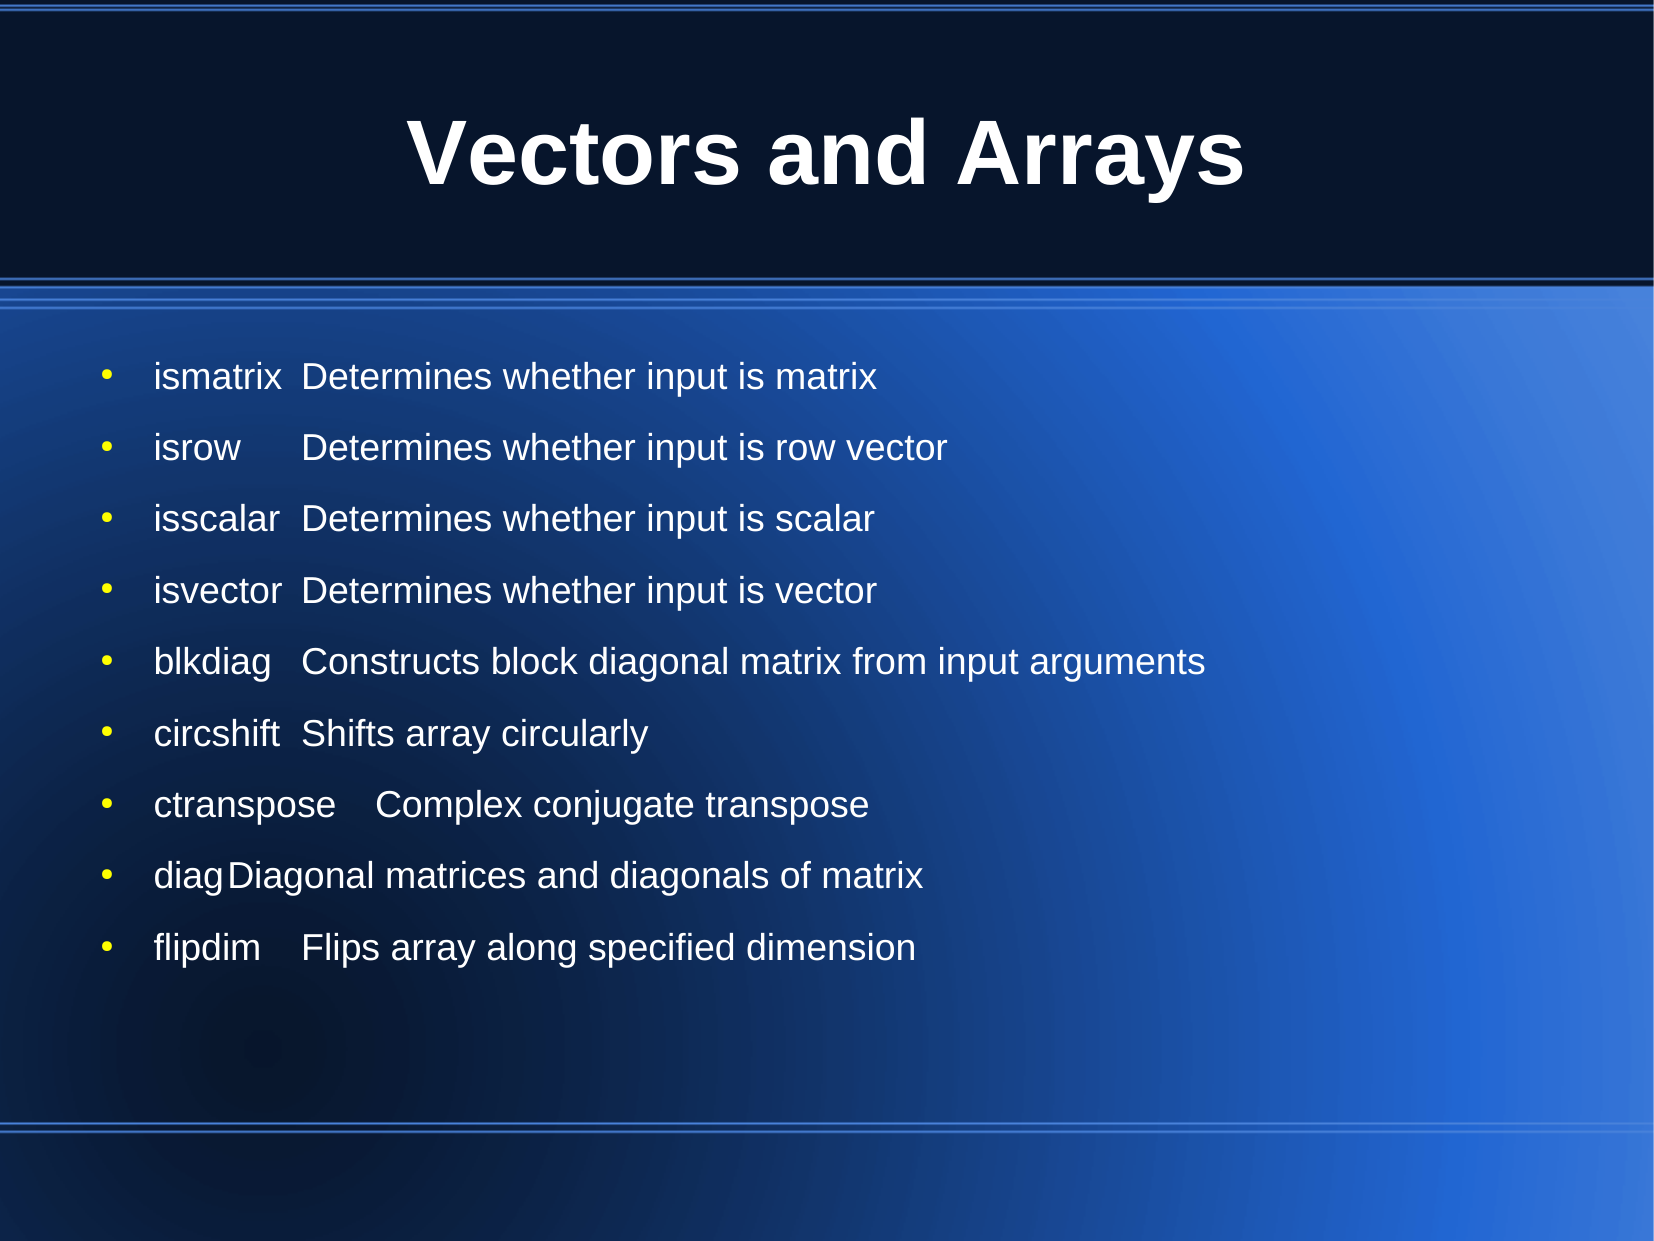

# Vectors and Arrays
ismatrix	Determines whether input is matrix
isrow	Determines whether input is row vector
isscalar	Determines whether input is scalar
isvector	Determines whether input is vector
blkdiag	Constructs block diagonal matrix from input arguments
circshift	Shifts array circularly
ctranspose	Complex conjugate transpose
diag	Diagonal matrices and diagonals of matrix
flipdim	Flips array along specified dimension